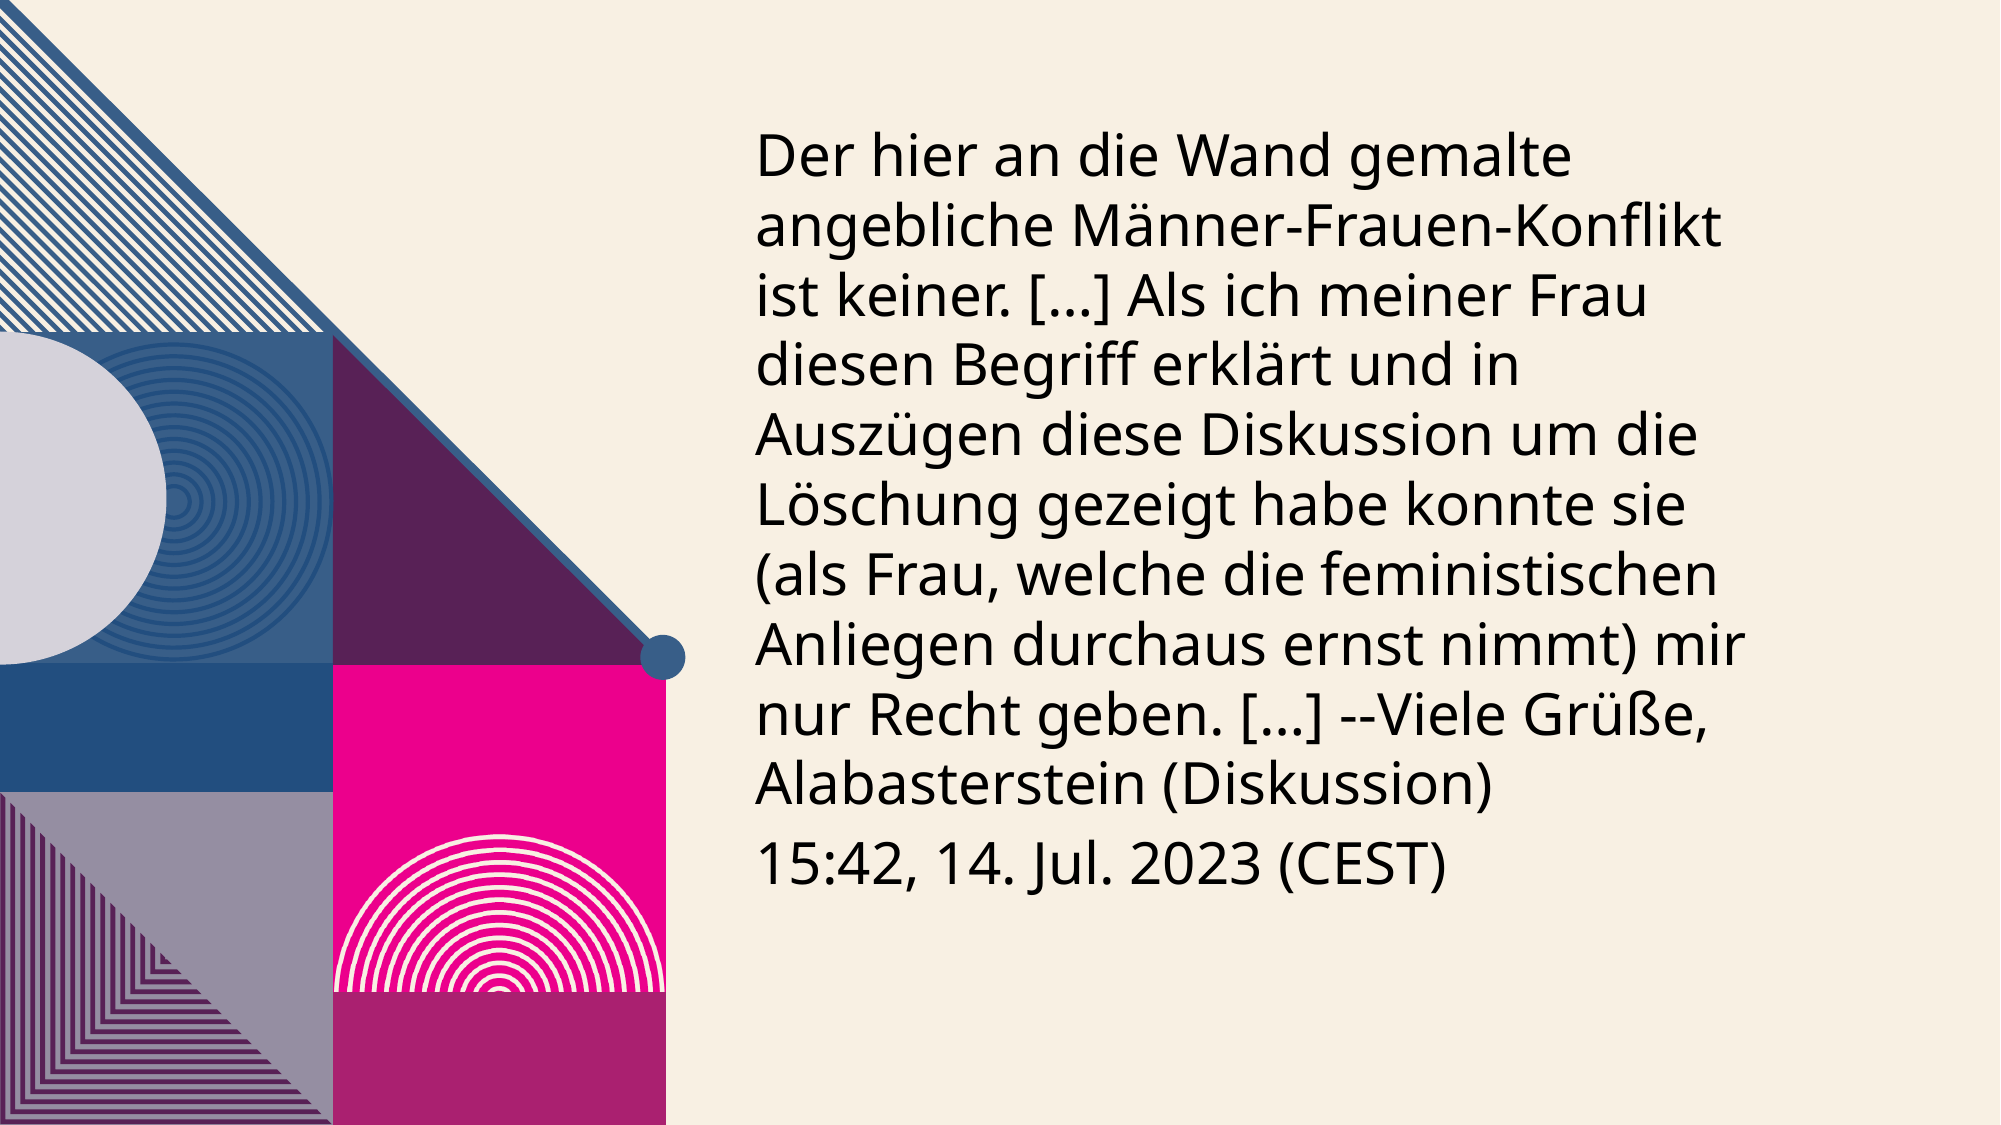

Der hier an die Wand gemalte angebliche Männer-Frauen-Konflikt ist keiner. […] Als ich meiner Frau diesen Begriff erklärt und in Auszügen diese Diskussion um die Löschung gezeigt habe konnte sie (als Frau, welche die feministischen Anliegen durchaus ernst nimmt) mir nur Recht geben. […] --Viele Grüße, Alabasterstein (Diskussion) 15:42, 14. Jul. 2023 (CEST)
#